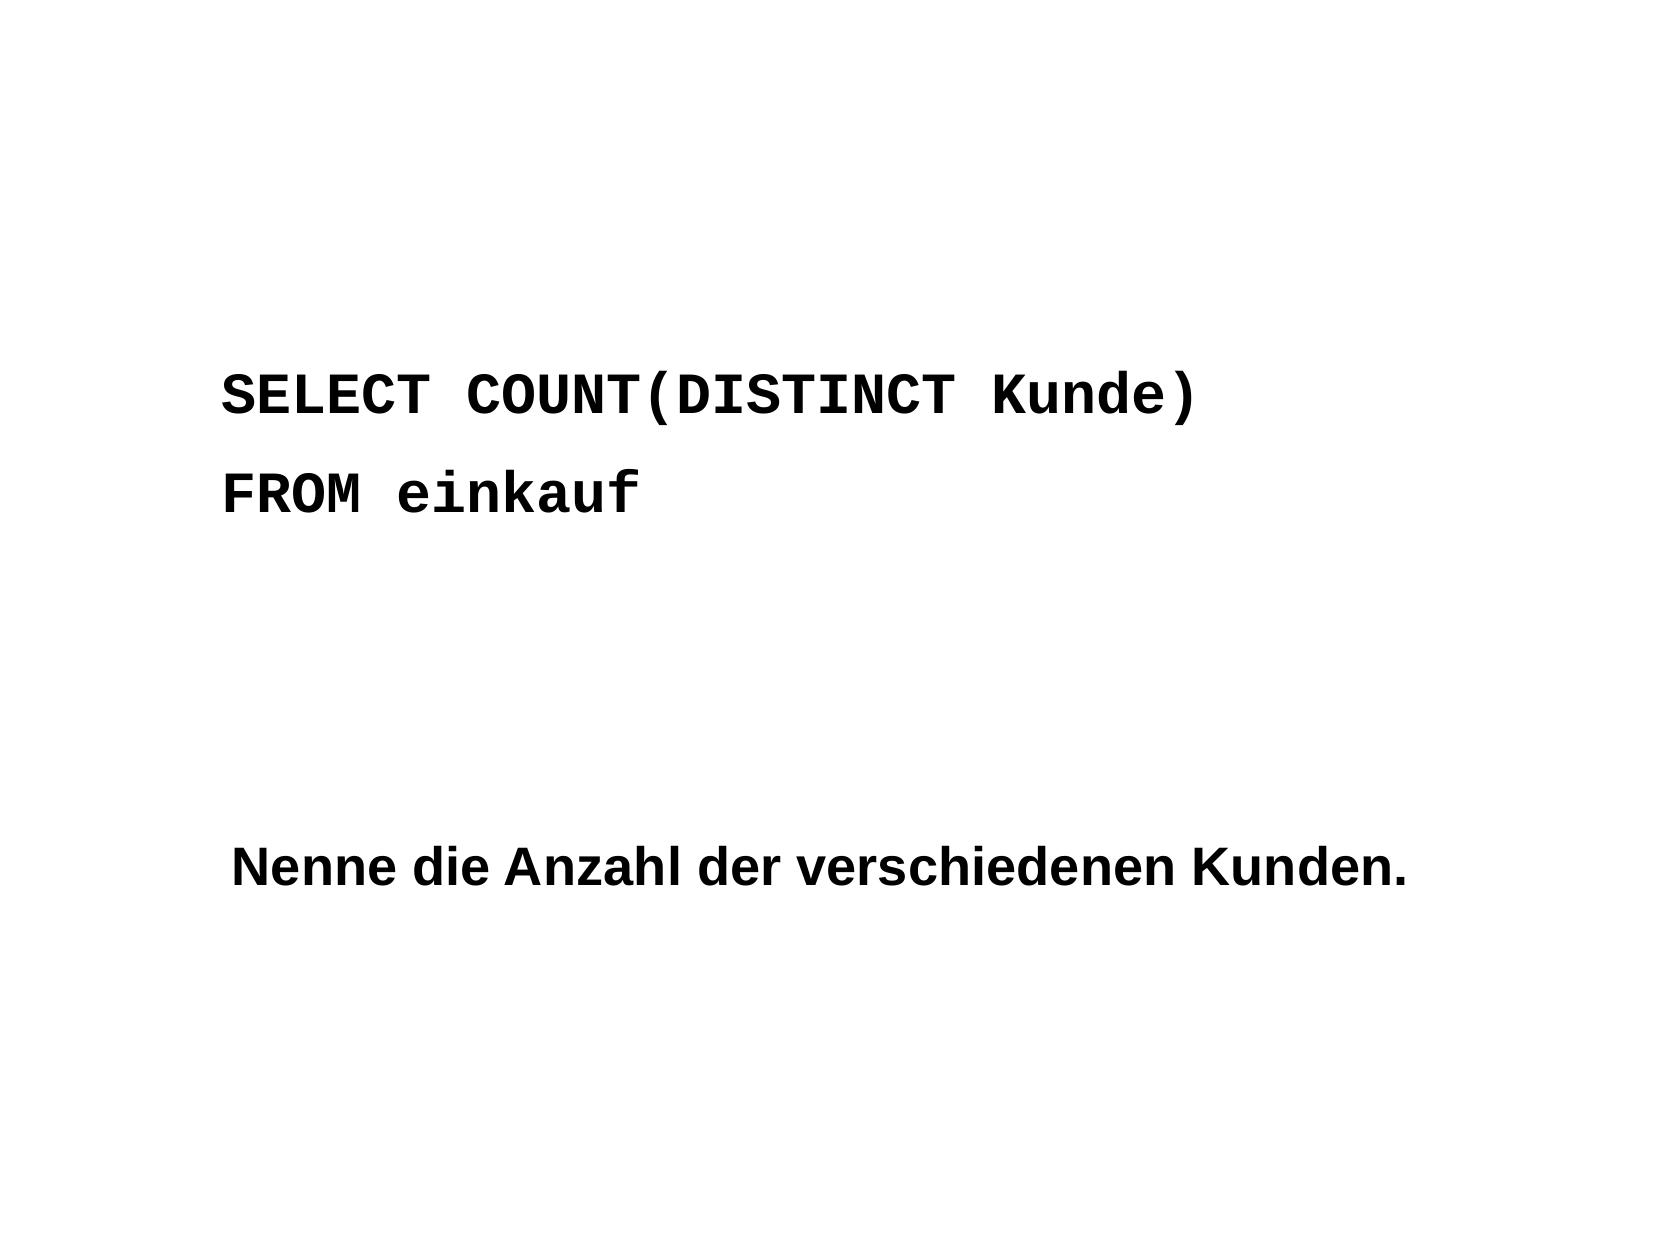

SELECT COUNT(DISTINCT Kunde)
FROM einkauf
# Nenne die Anzahl der verschiedenen Kunden.